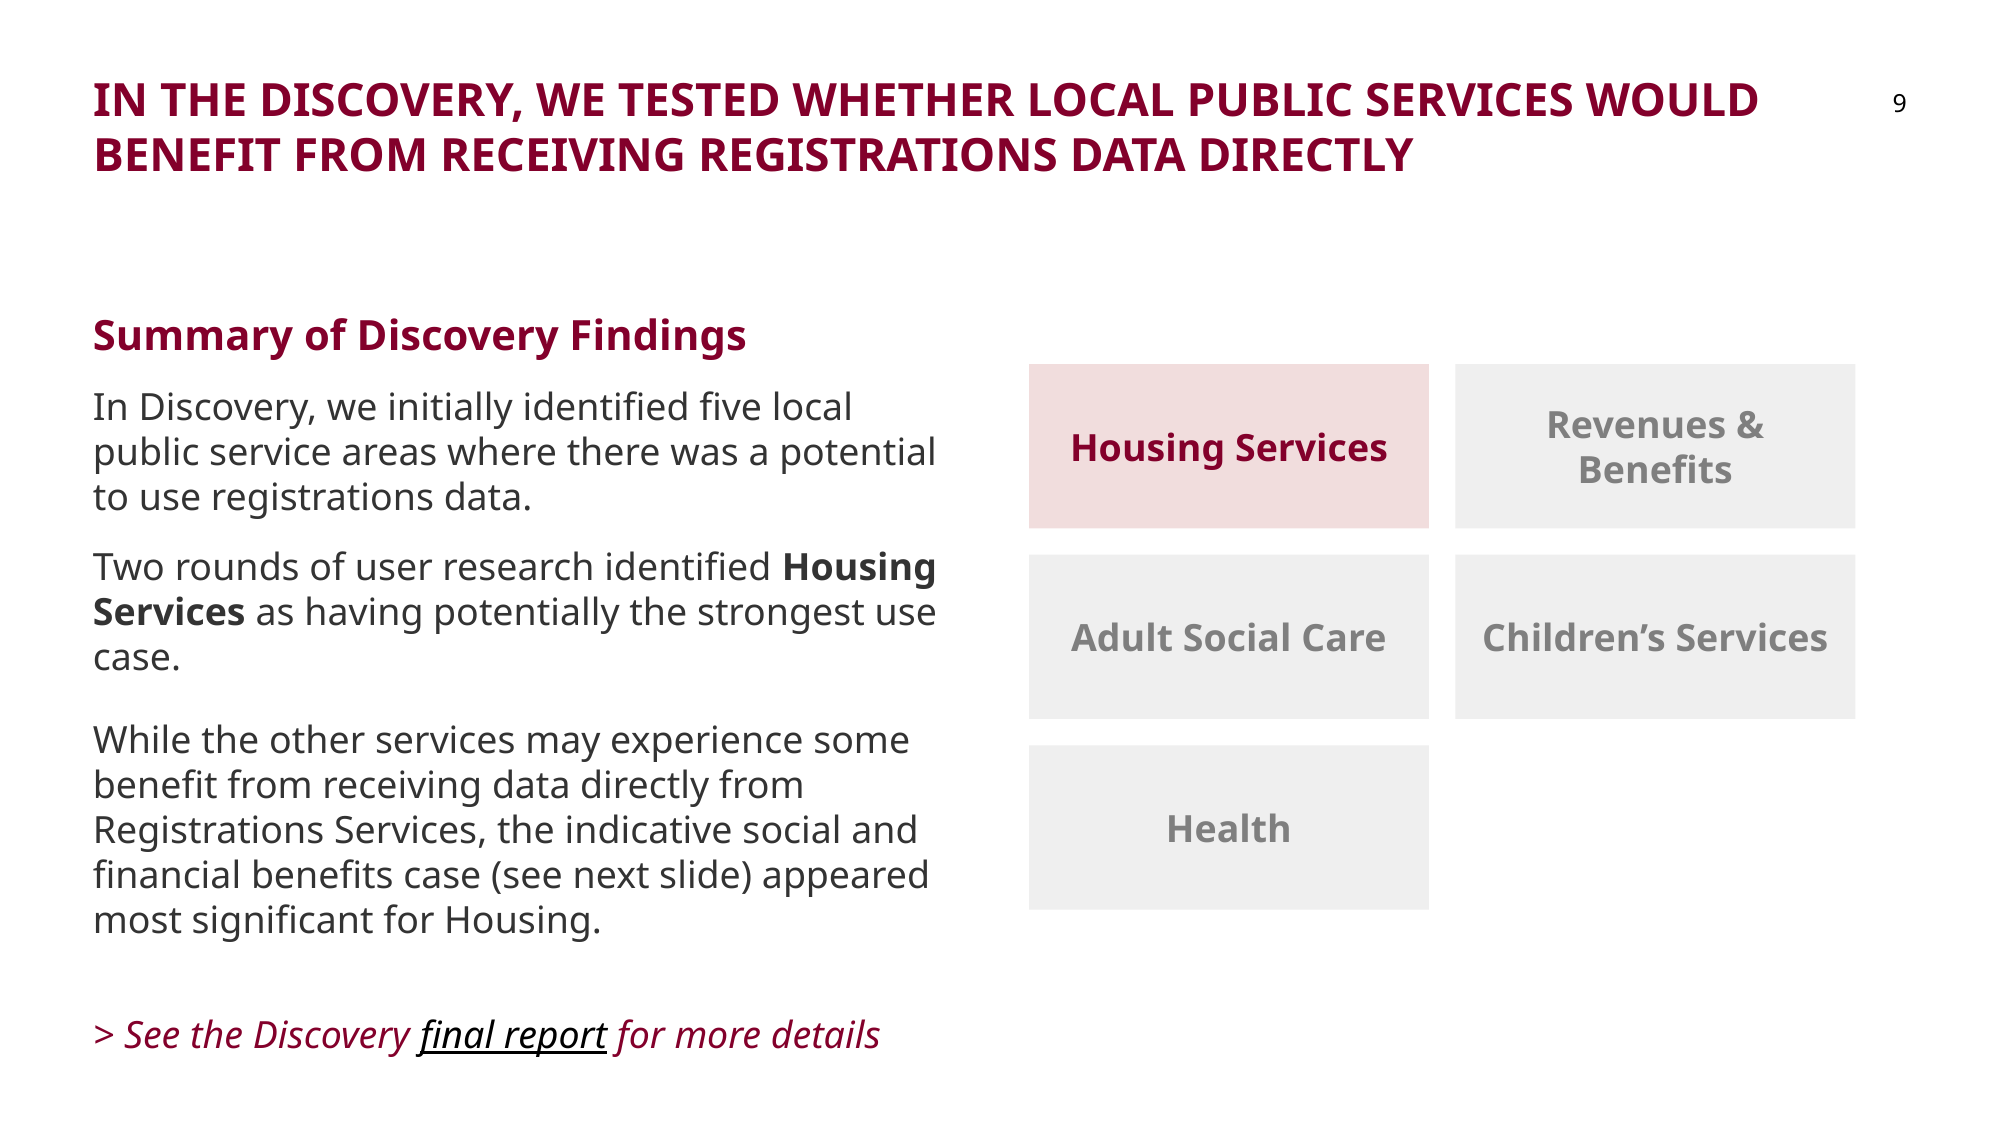

# IN THE DISCOVERY, WE TESTED WHETHER LOCAL PUBLIC SERVICES WOULD BENEFIT FROM RECEIVING REGISTRATIONS DATA DIRECTLY
Summary of Discovery Findings
In Discovery, we initially identified five local public service areas where there was a potential to use registrations data.
Two rounds of user research identified Housing Services as having potentially the strongest use case.
While the other services may experience some benefit from receiving data directly from Registrations Services, the indicative social and financial benefits case (see next slide) appeared most significant for Housing.
> See the Discovery final report for more details
Housing Services
Revenues & Benefits
Adult Social Care
Children’s Services
Health